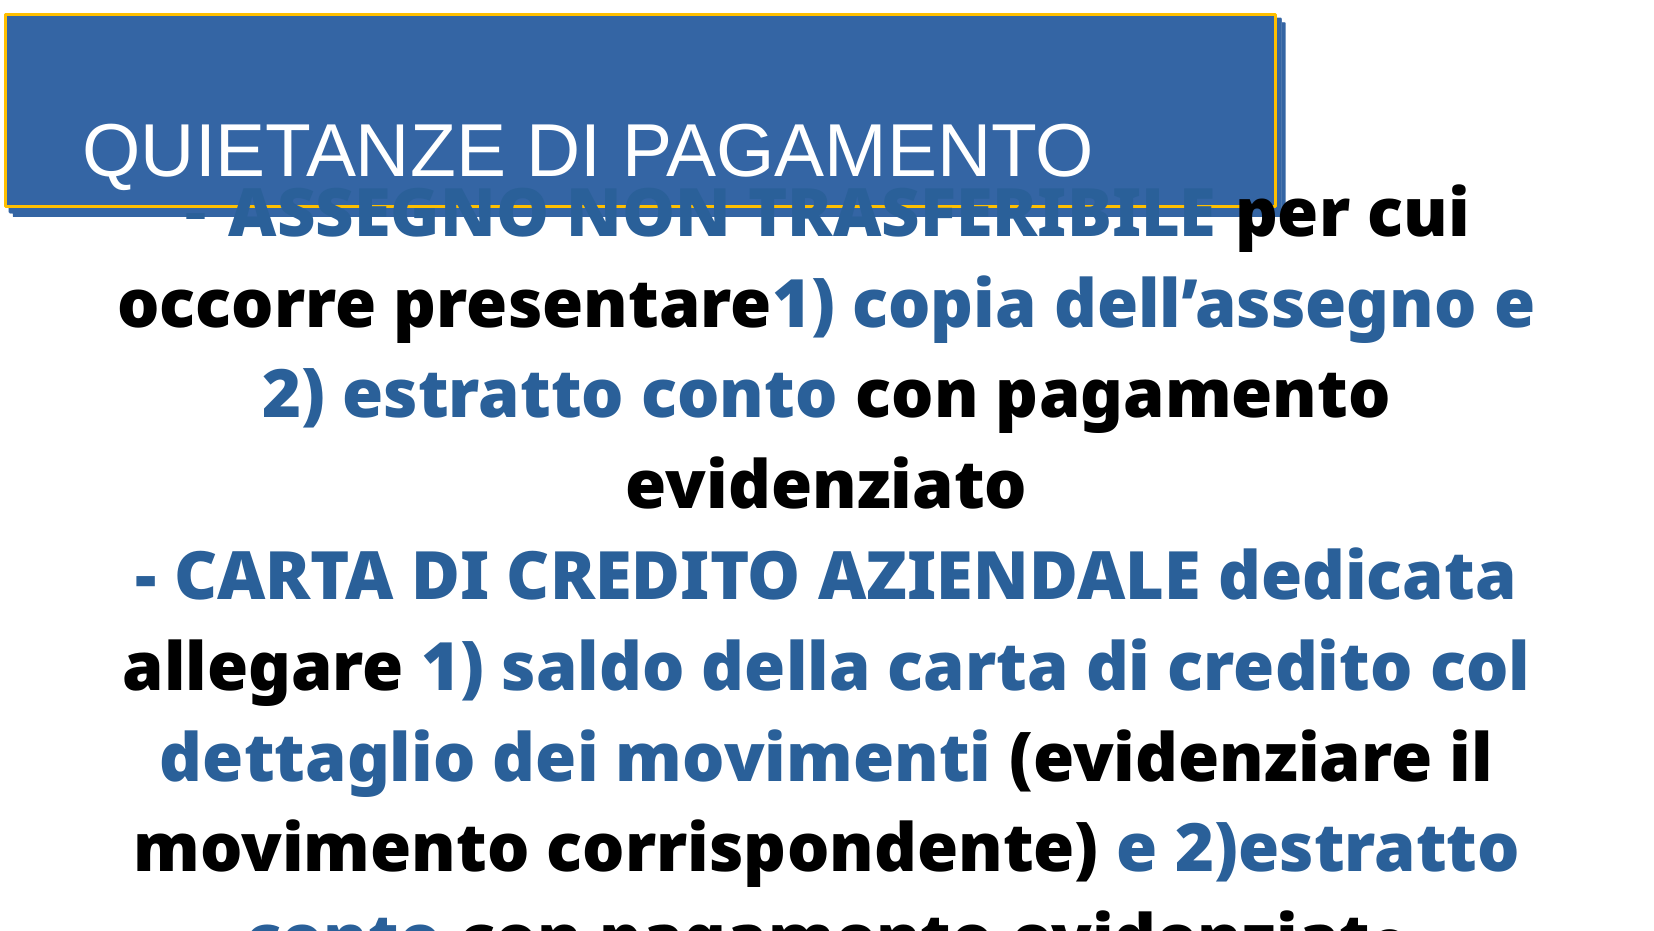

# QUIETANZE DI PAGAMENTO
- ASSEGNO NON TRASFERIBILE per cui occorre presentare1) copia dell’assegno e 2) estratto conto con pagamento evidenziato
- CARTA DI CREDITO AZIENDALE dedicata allegare 1) saldo della carta di credito col dettaglio dei movimenti (evidenziare il movimento corrispondente) e 2)estratto conto con pagamento evidenziato